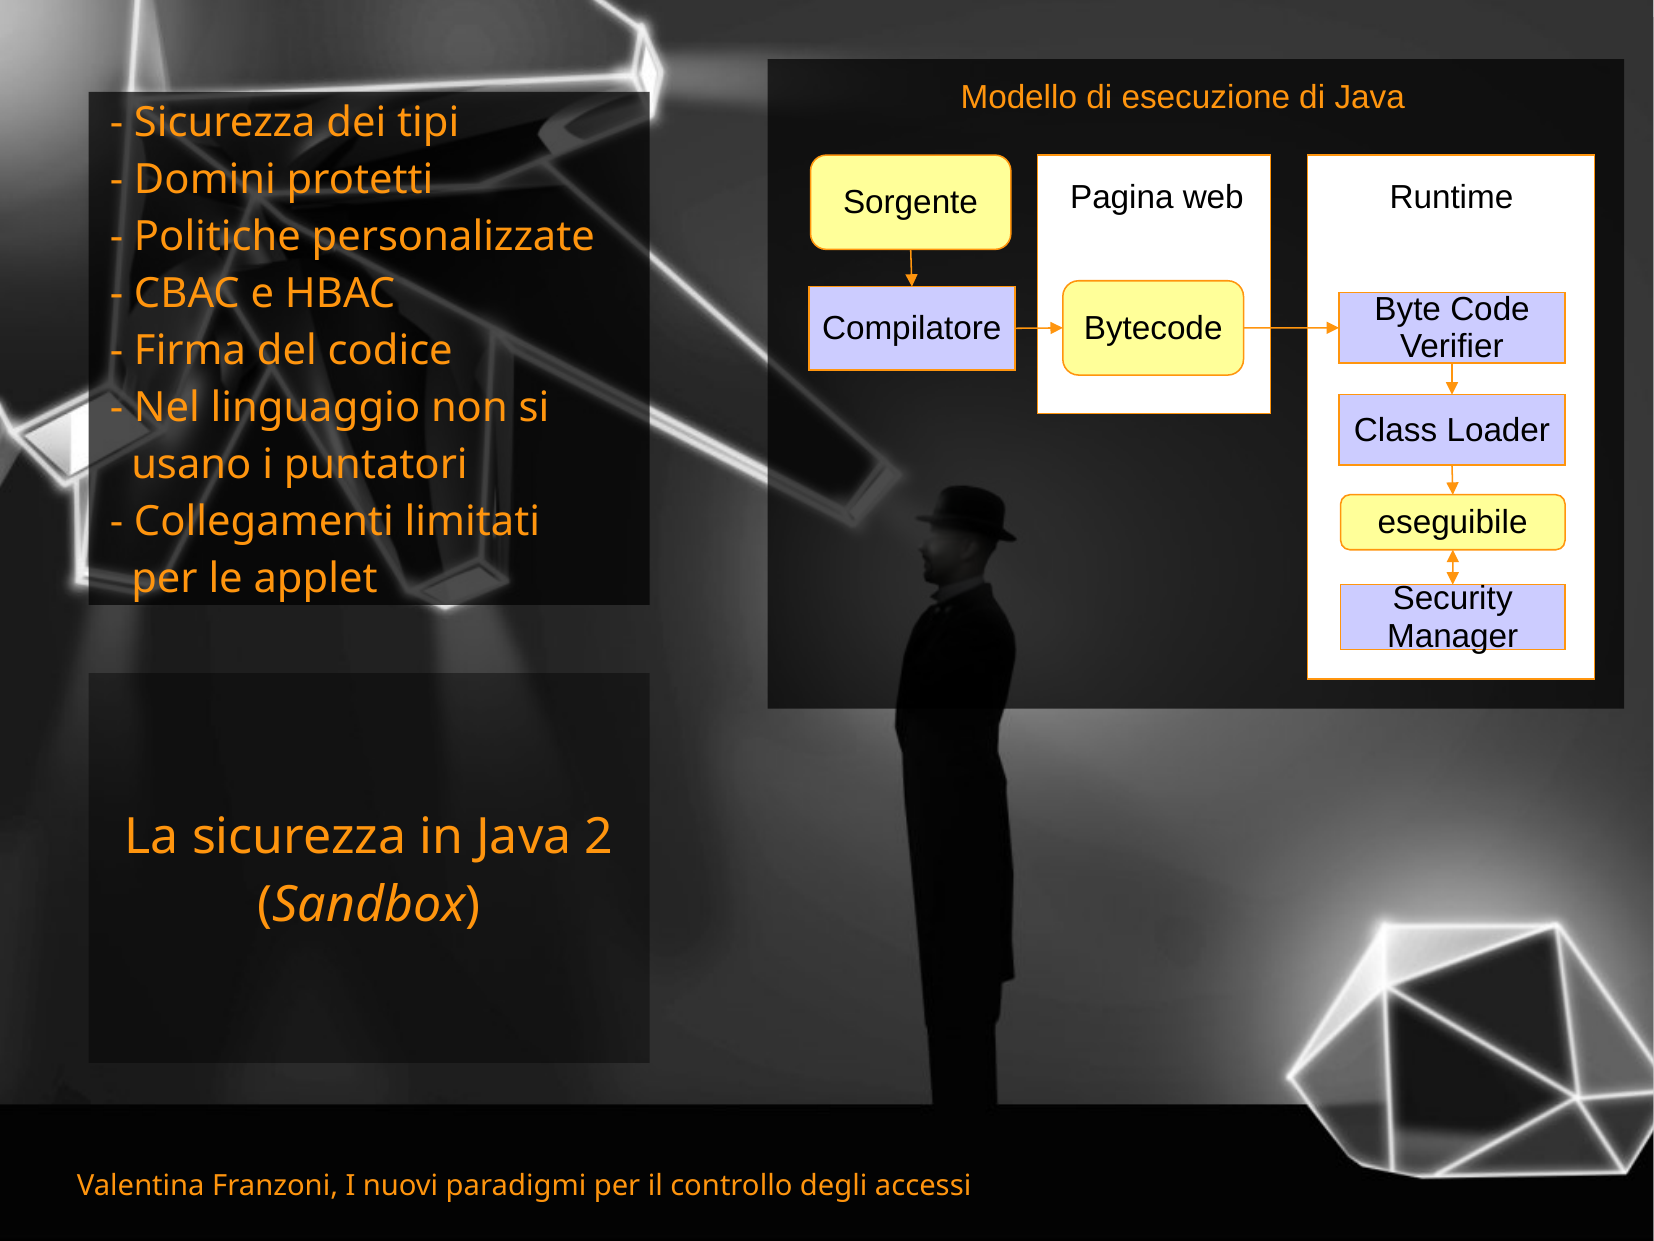

Modello di esecuzione di Java
- Sicurezza dei tipi
- Domini protetti
- Politiche personalizzate
- CBAC e HBAC
- Firma del codice
- Nel linguaggio non si
 usano i puntatori
- Collegamenti limitati
 per le applet
Sorgente
Pagina web
Runtime
Bytecode
Compilatore
Byte Code
Verifier
Class Loader
eseguibile
Security
Manager
La sicurezza in Java 2
(Sandbox)
# Valentina Franzoni, I nuovi paradigmi per il controllo degli accessi